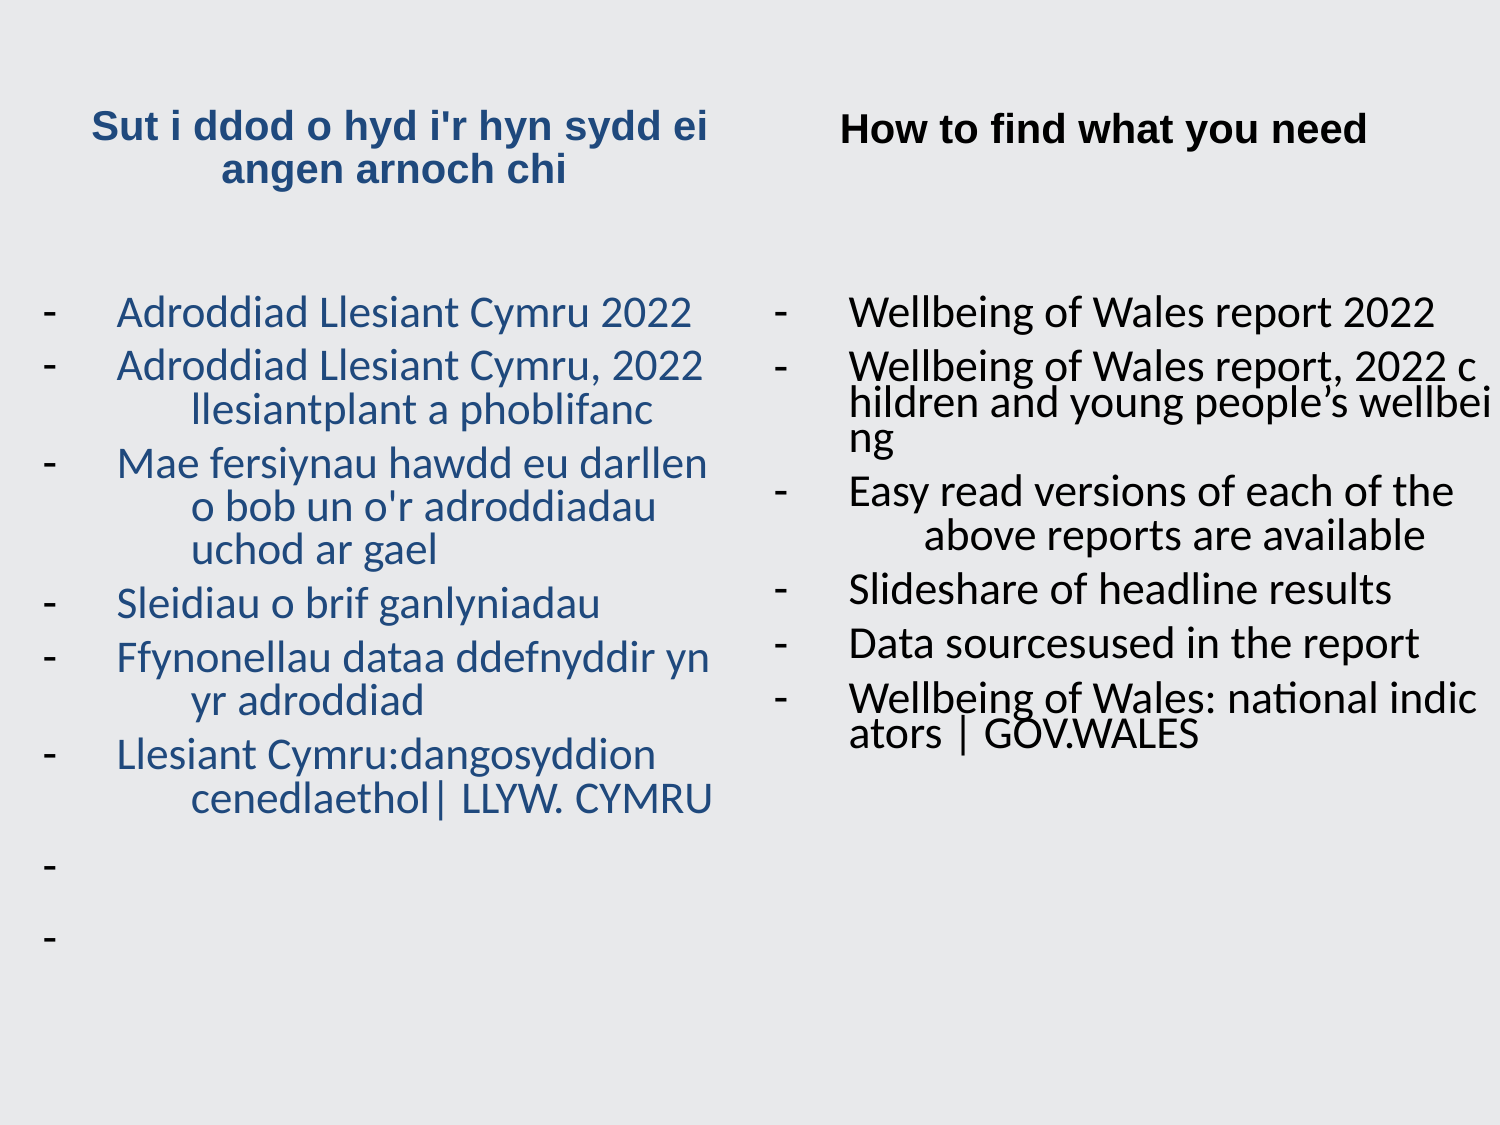

Sut i ddod o hyd i'r hyn sydd ei angen arnoch chi
# How to find what you need
Adroddiad Llesiant Cymru 2022
Adroddiad Llesiant Cymru, 2022llesiantplant a phoblifanc
Mae fersiynau hawdd eu darllen o bob un o'r adroddiadau uchod ar gael
Sleidiau o brif ganlyniadau
Ffynonellau dataa ddefnyddir yn yr adroddiad
Llesiant Cymru:dangosyddioncenedlaethol| LLYW. CYMRU
Wellbeing of Wales report 2022
Wellbeing of Wales report, 2022 children and young people’s wellbeing
Easy read versions of each of the above reports are available
Slideshare of headline results
Data sourcesused in the report
Wellbeing of Wales: national indicators | GOV.WALES